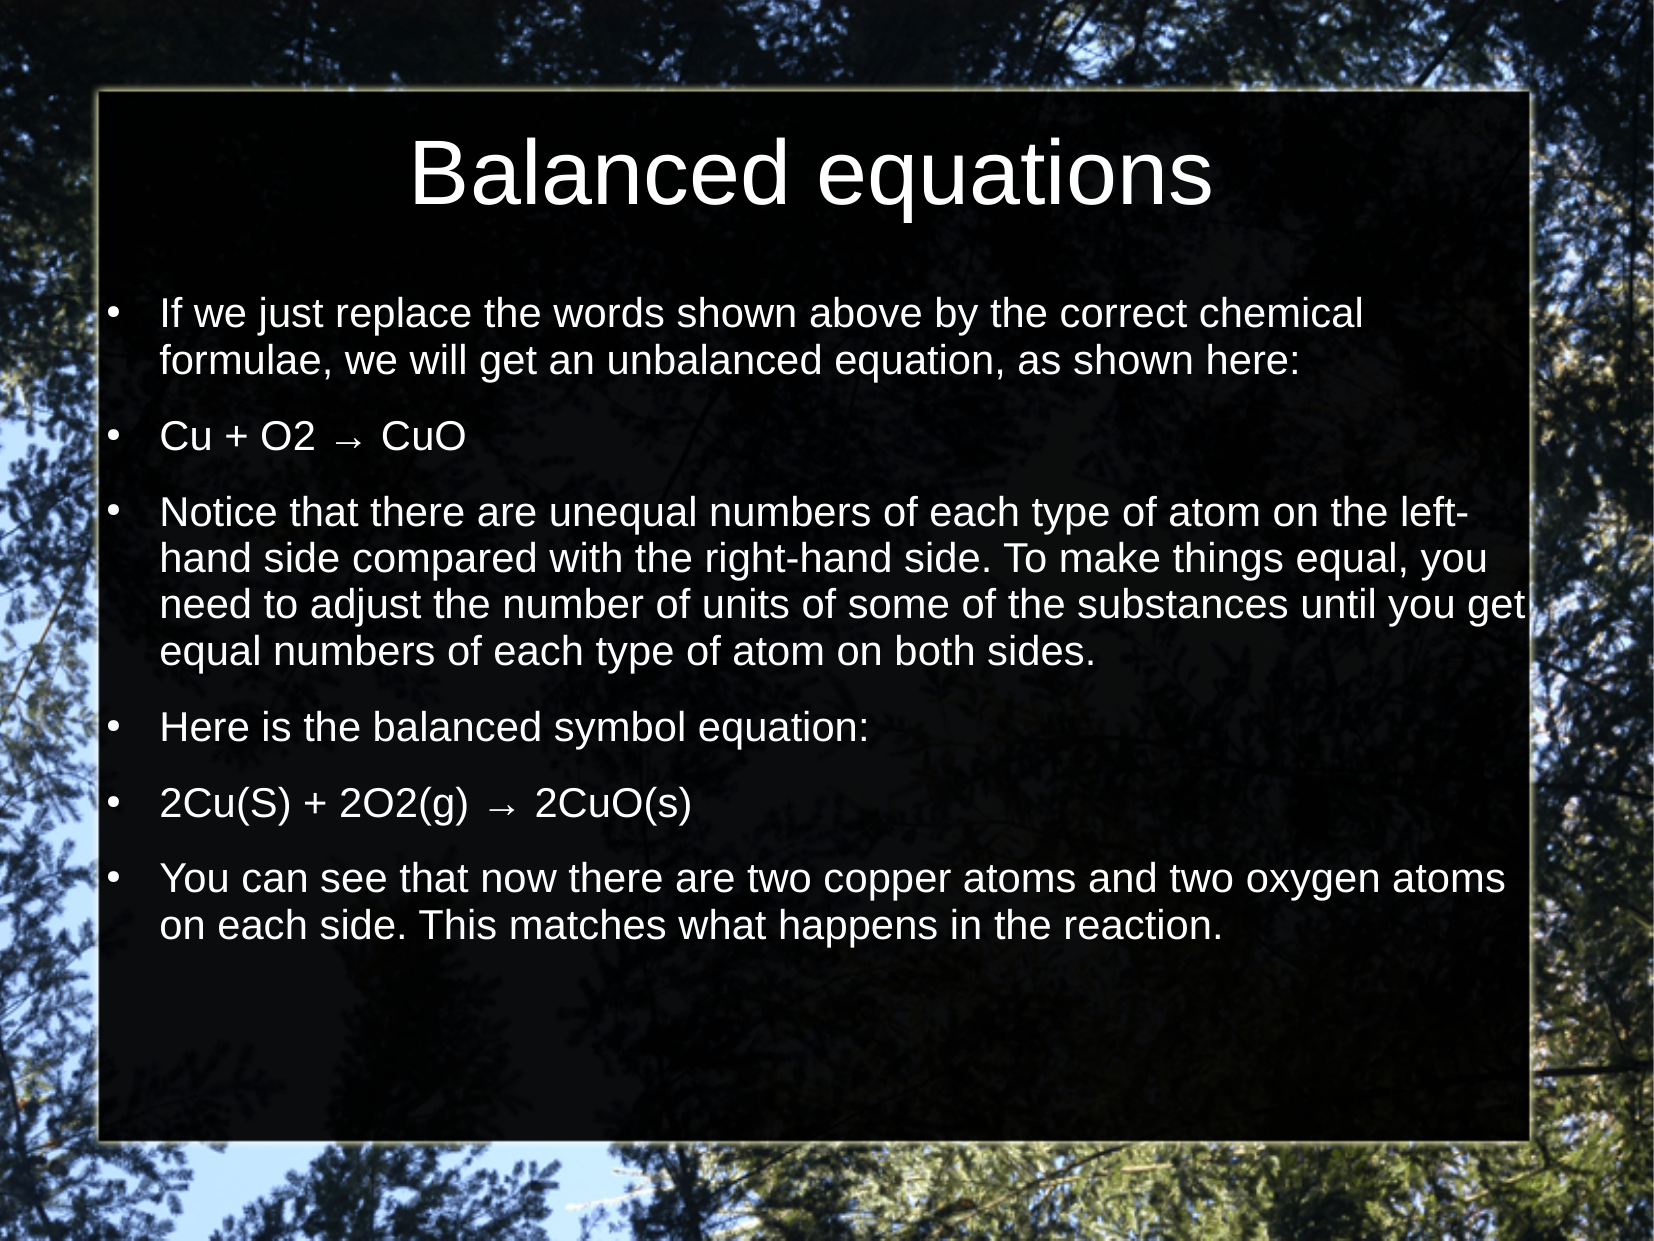

# Balanced equations
If we just replace the words shown above by the correct chemical formulae, we will get an unbalanced equation, as shown here:
Cu + O2 → CuO
Notice that there are unequal numbers of each type of atom on the left-hand side compared with the right-hand side. To make things equal, you need to adjust the number of units of some of the substances until you get equal numbers of each type of atom on both sides.
Here is the balanced symbol equation:
2Cu(S) + 2O2(g) → 2CuO(s)
You can see that now there are two copper atoms and two oxygen atoms on each side. This matches what happens in the reaction.